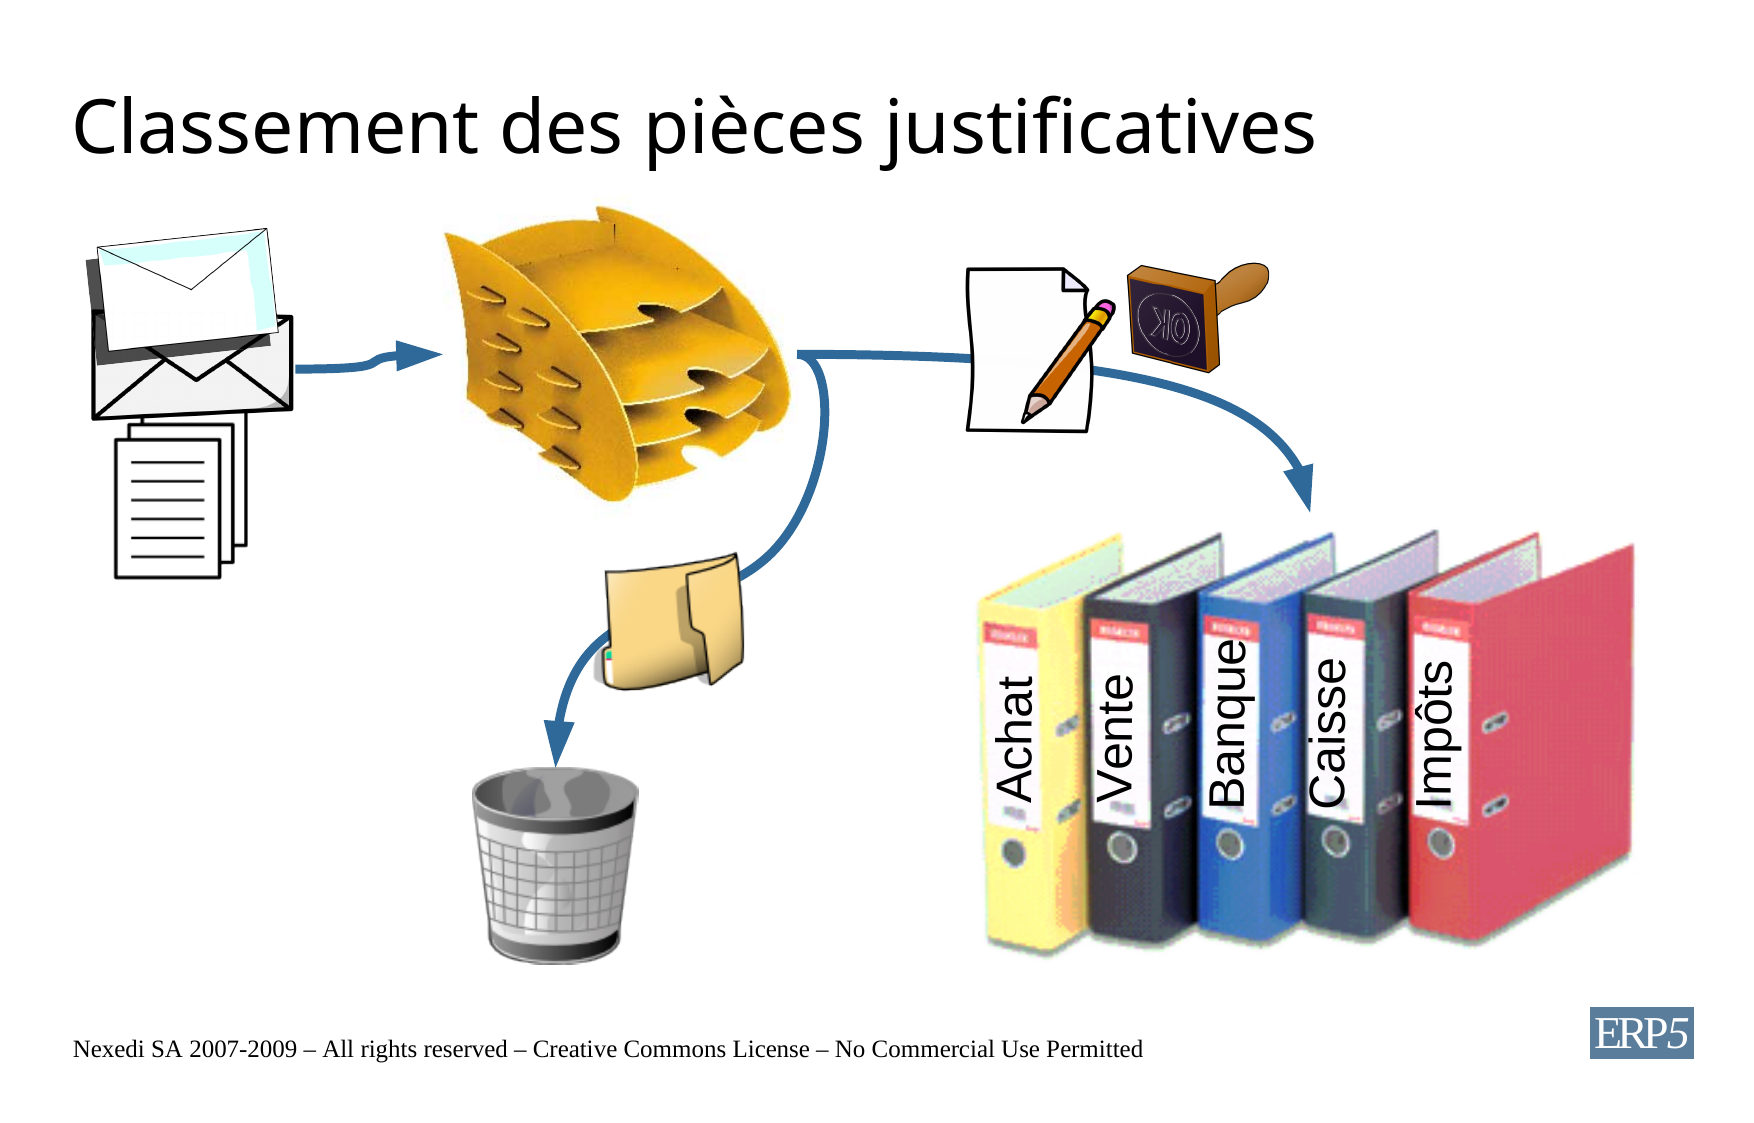

# Classement des pièces justificatives
Banque
Caisse
Impôts
Achat
Vente